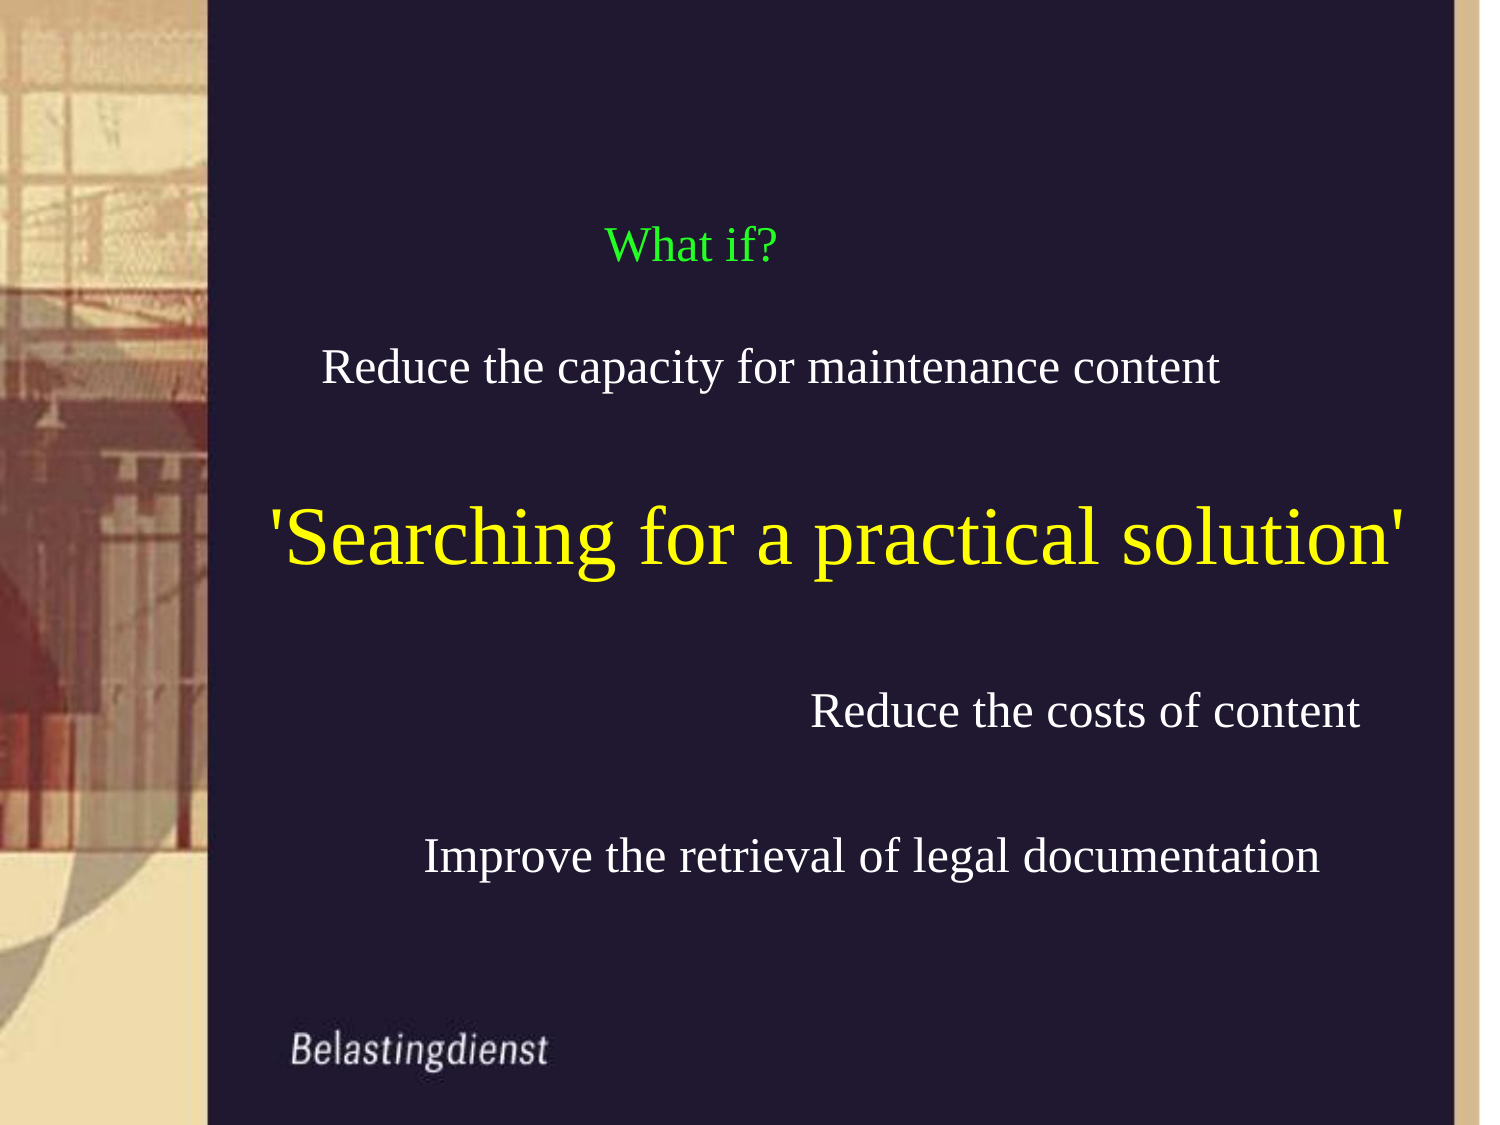

What if?
Reduce the capacity for maintenance content
'Searching for a practical solution'
Reduce the costs of content
Improve the retrieval of legal documentation